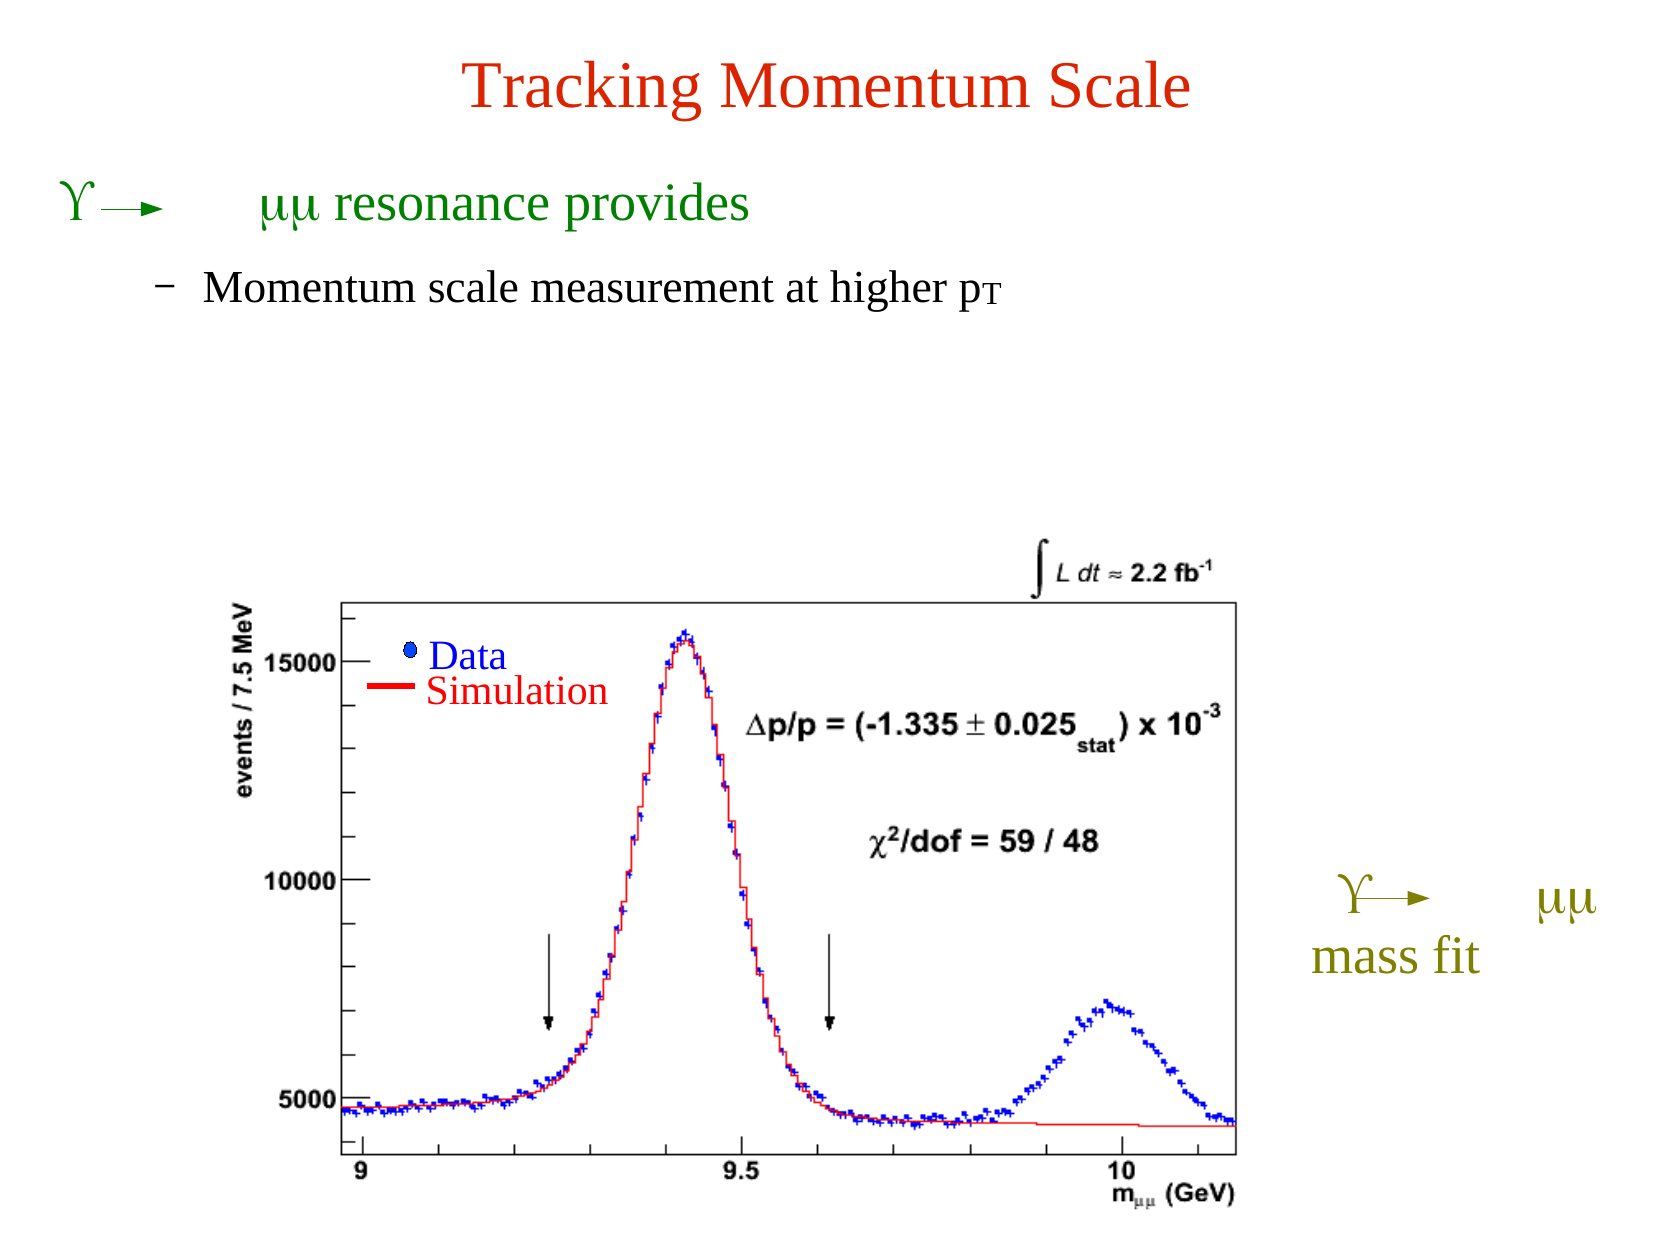

# Tracking Momentum Scale
ϒ μμ resonance provides
Momentum scale measurement at higher pT
Data
Simulation
 ϒ μμ
mass fit